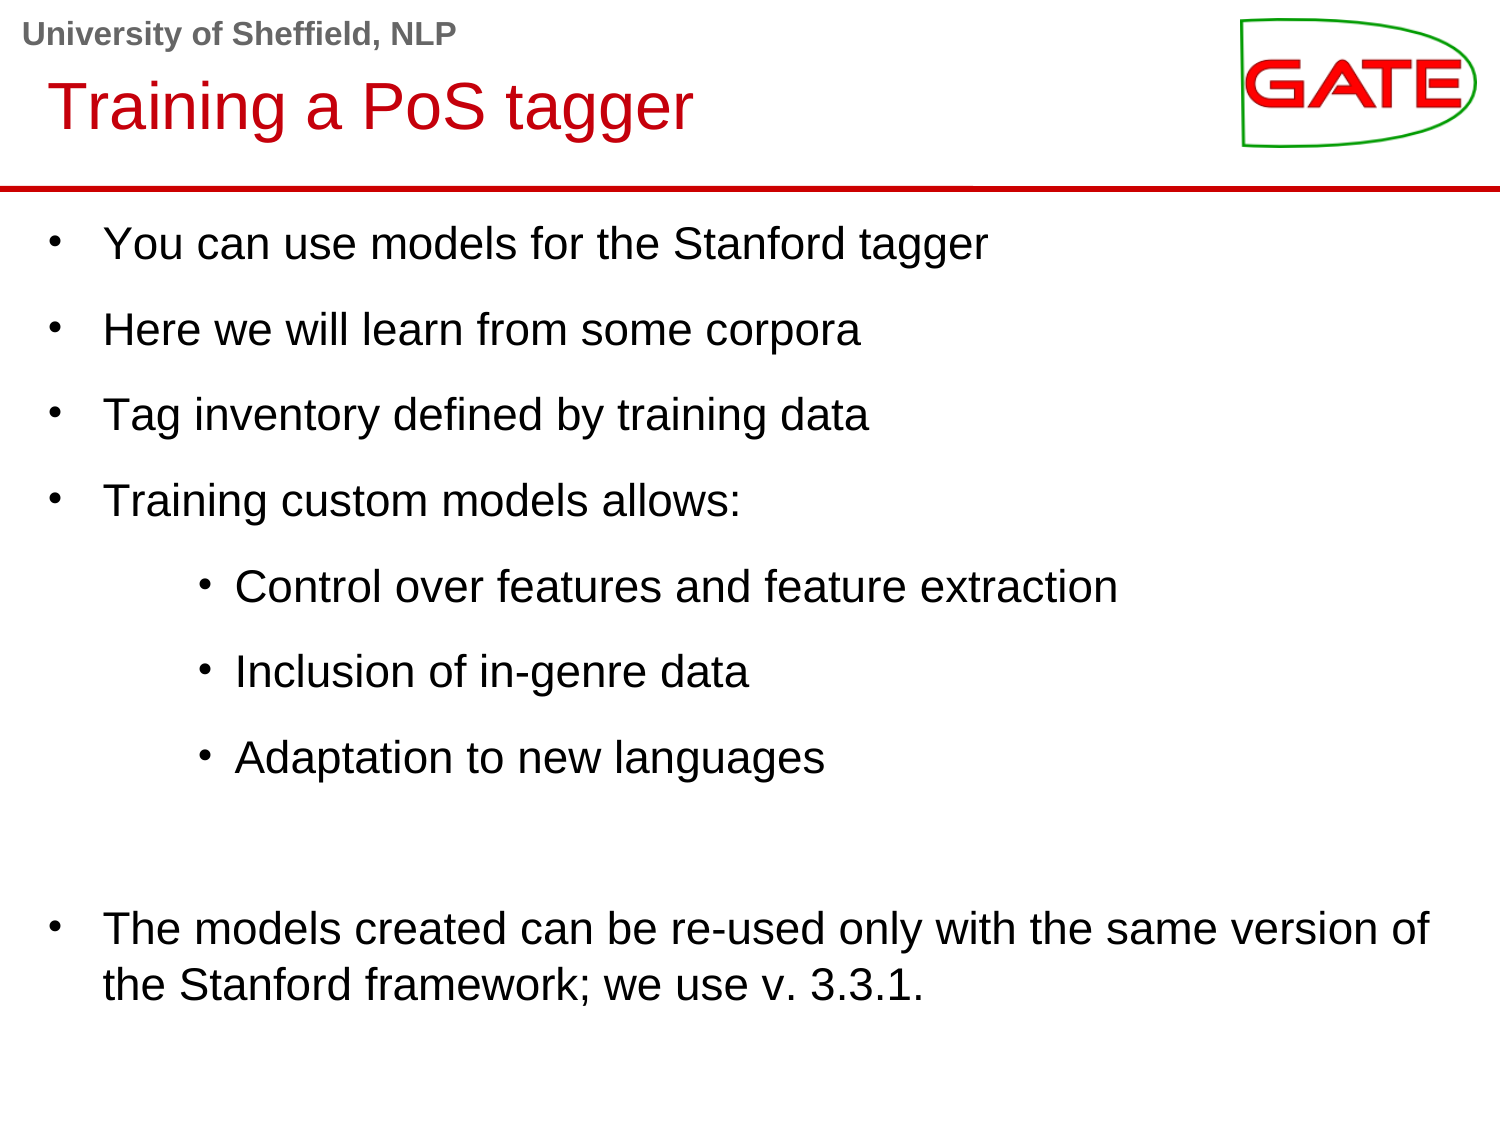

Training a PoS tagger
You can use models for the Stanford tagger
Here we will learn from some corpora
Tag inventory defined by training data
Training custom models allows:
Control over features and feature extraction
Inclusion of in-genre data
Adaptation to new languages
The models created can be re-used only with the same version of the Stanford framework; we use v. 3.3.1.